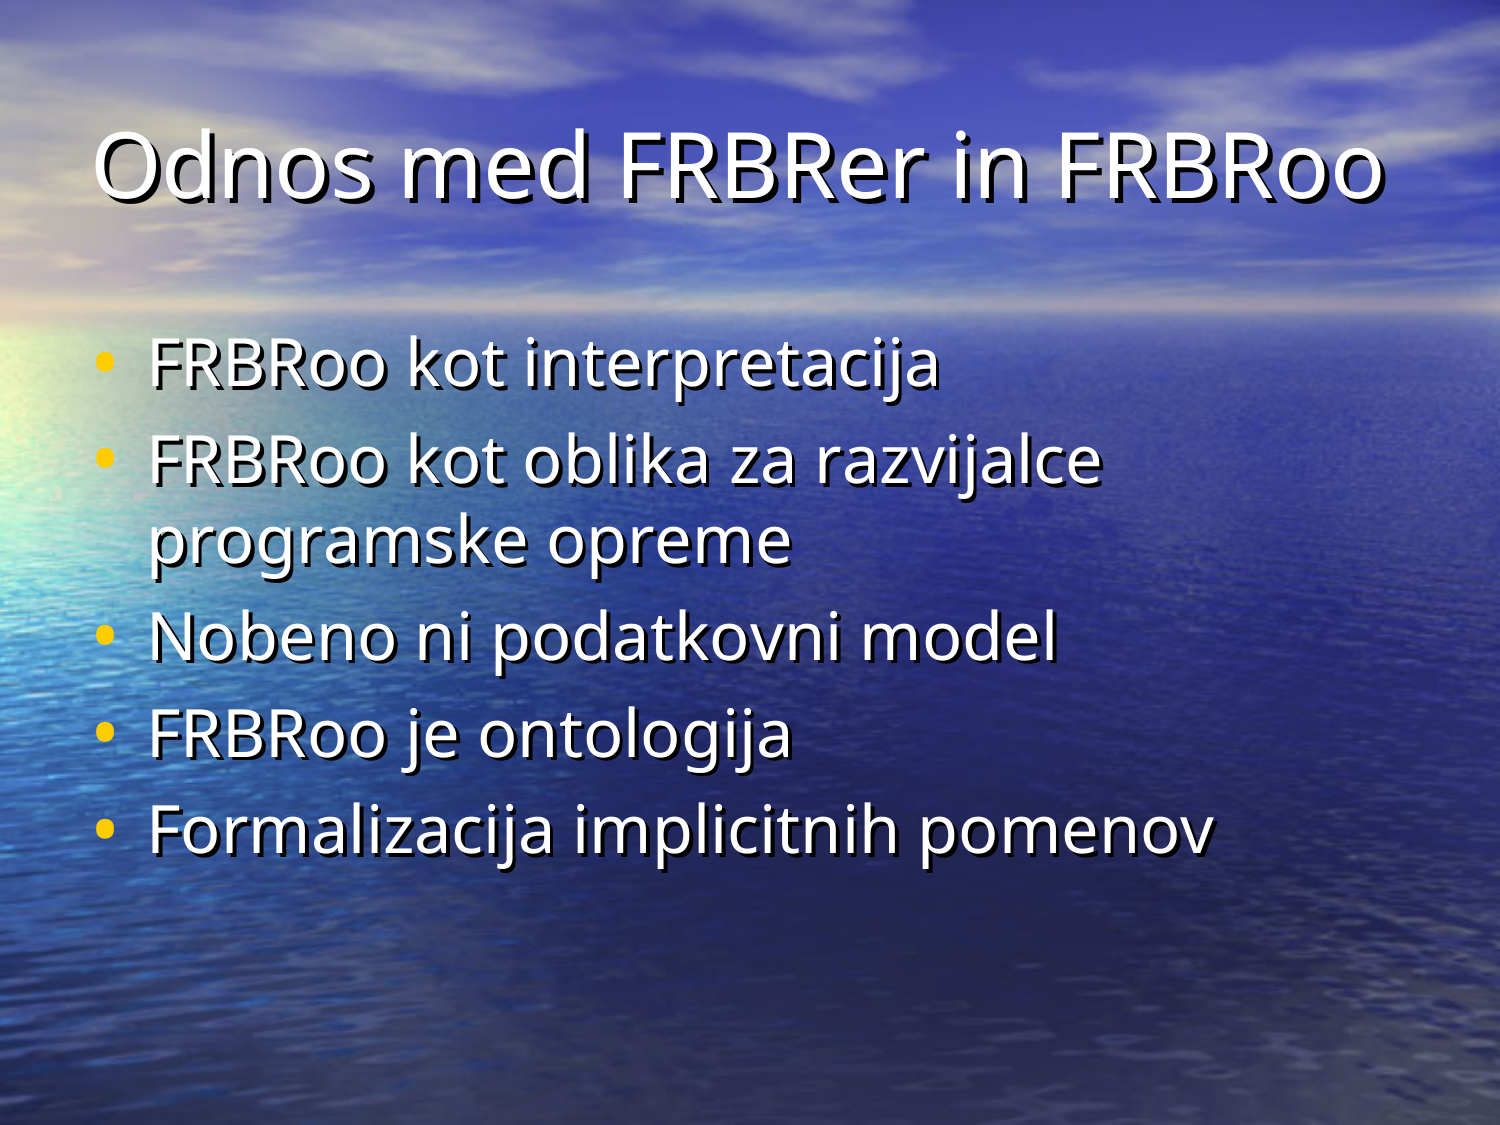

# Odnos med FRBRer in FRBRoo
FRBRoo kot interpretacija
FRBRoo kot oblika za razvijalce programske opreme
Nobeno ni podatkovni model
FRBRoo je ontologija
Formalizacija implicitnih pomenov